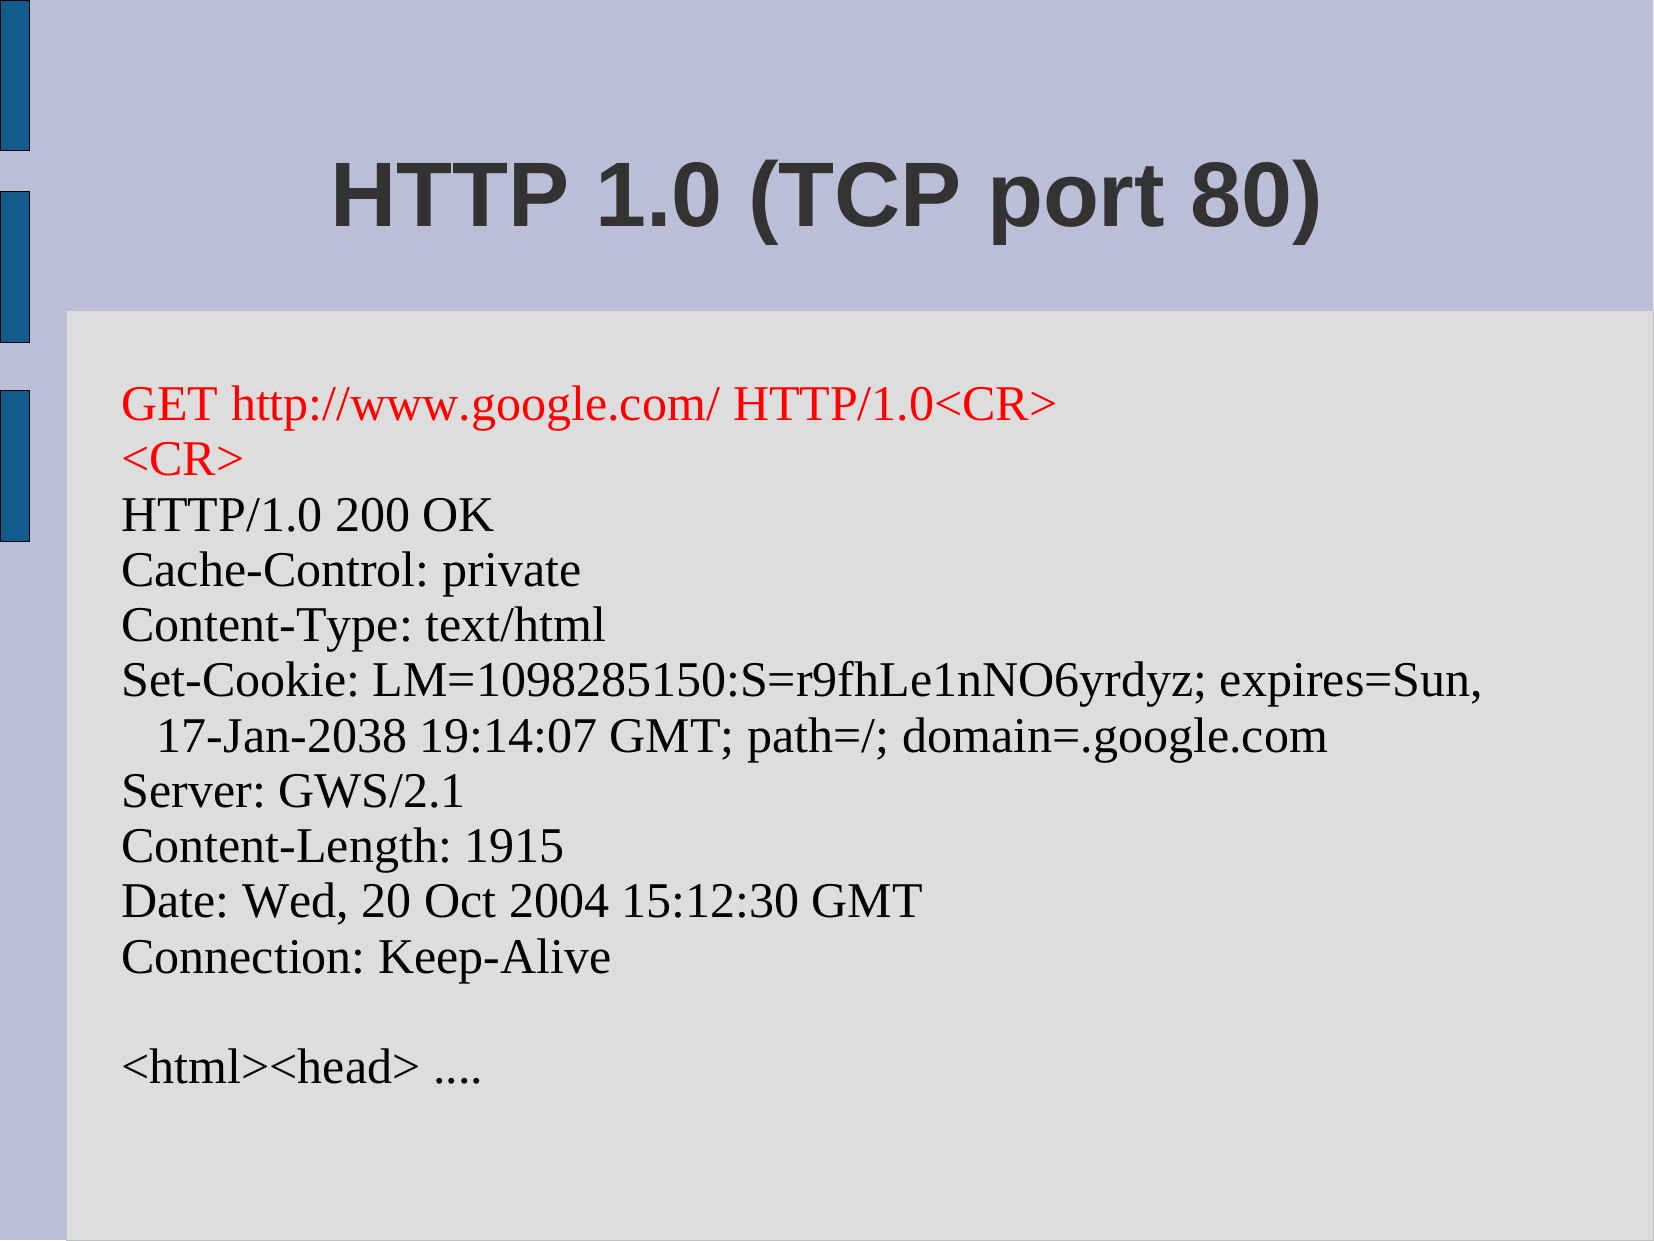

# HTTP 1.0 (TCP port 80)
GET http://www.google.com/ HTTP/1.0<CR>
<CR>
HTTP/1.0 200 OK
Cache-Control: private
Content-Type: text/html
Set-Cookie: LM=1098285150:S=r9fhLe1nNO6yrdyz; expires=Sun, 17-Jan-2038 19:14:07 GMT; path=/; domain=.google.com
Server: GWS/2.1
Content-Length: 1915
Date: Wed, 20 Oct 2004 15:12:30 GMT
Connection: Keep-Alive
<html><head> ....